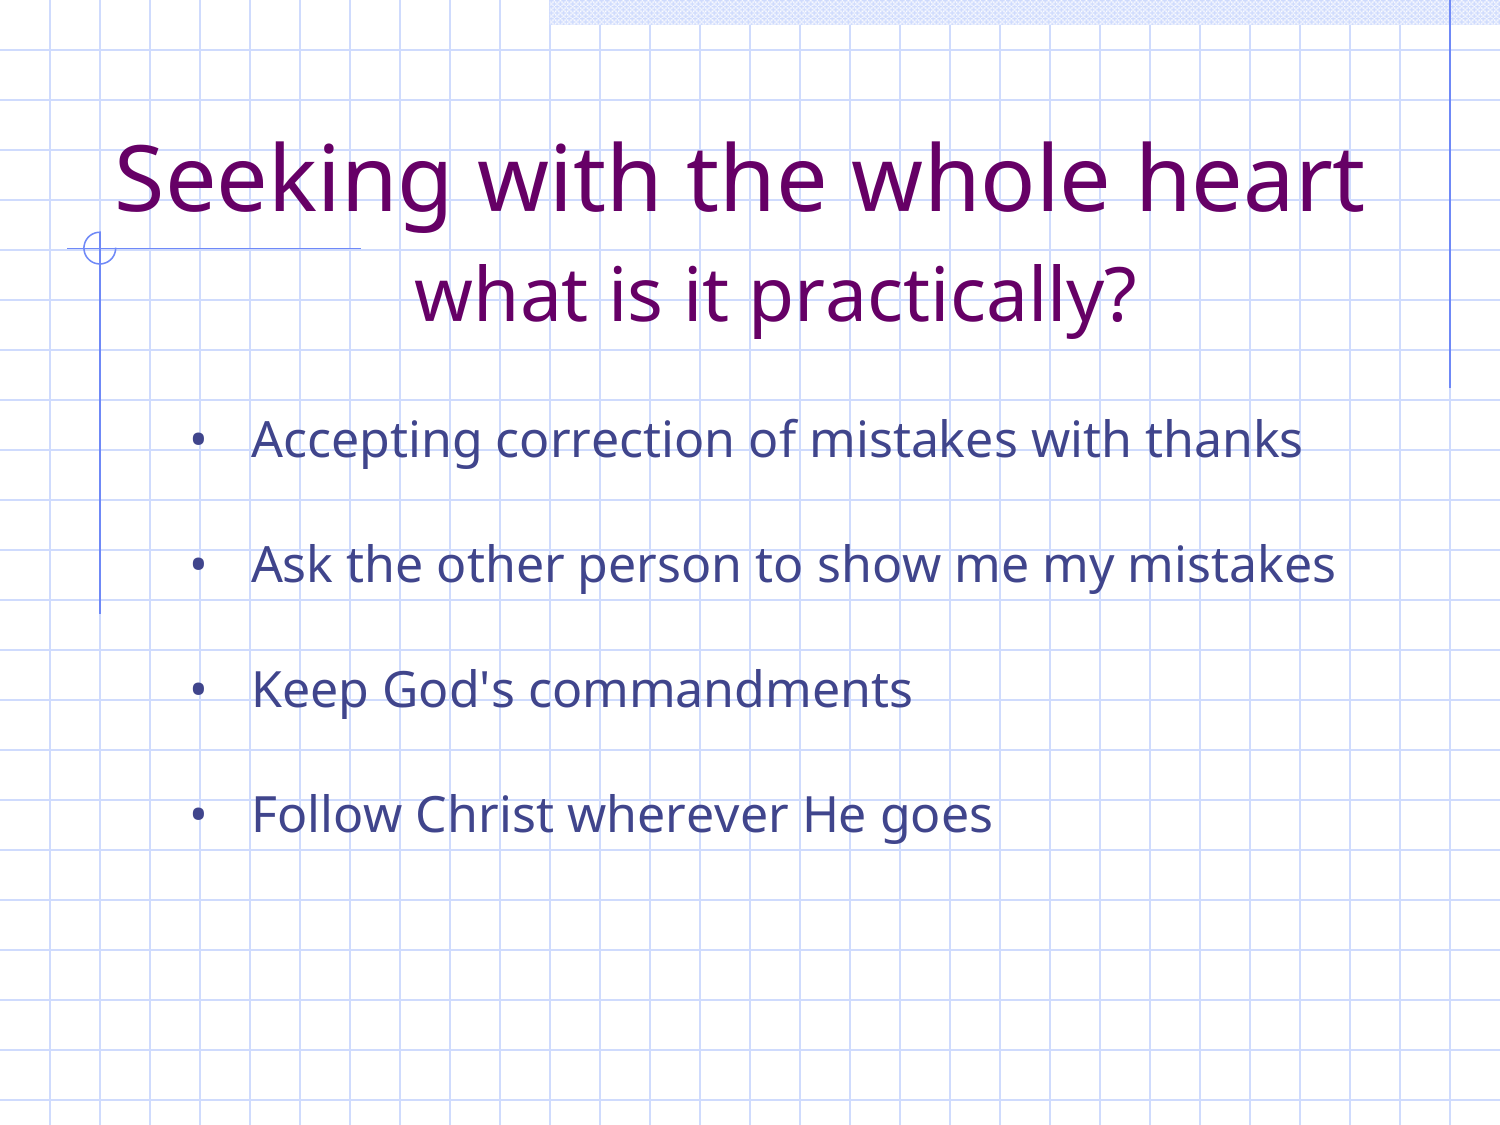

# Seeking with the whole heart what is it practically?
	Accepting correction of mistakes with thanks
	Ask the other person to show me my mistakes
	Keep God's commandments
	Follow Christ wherever He goes